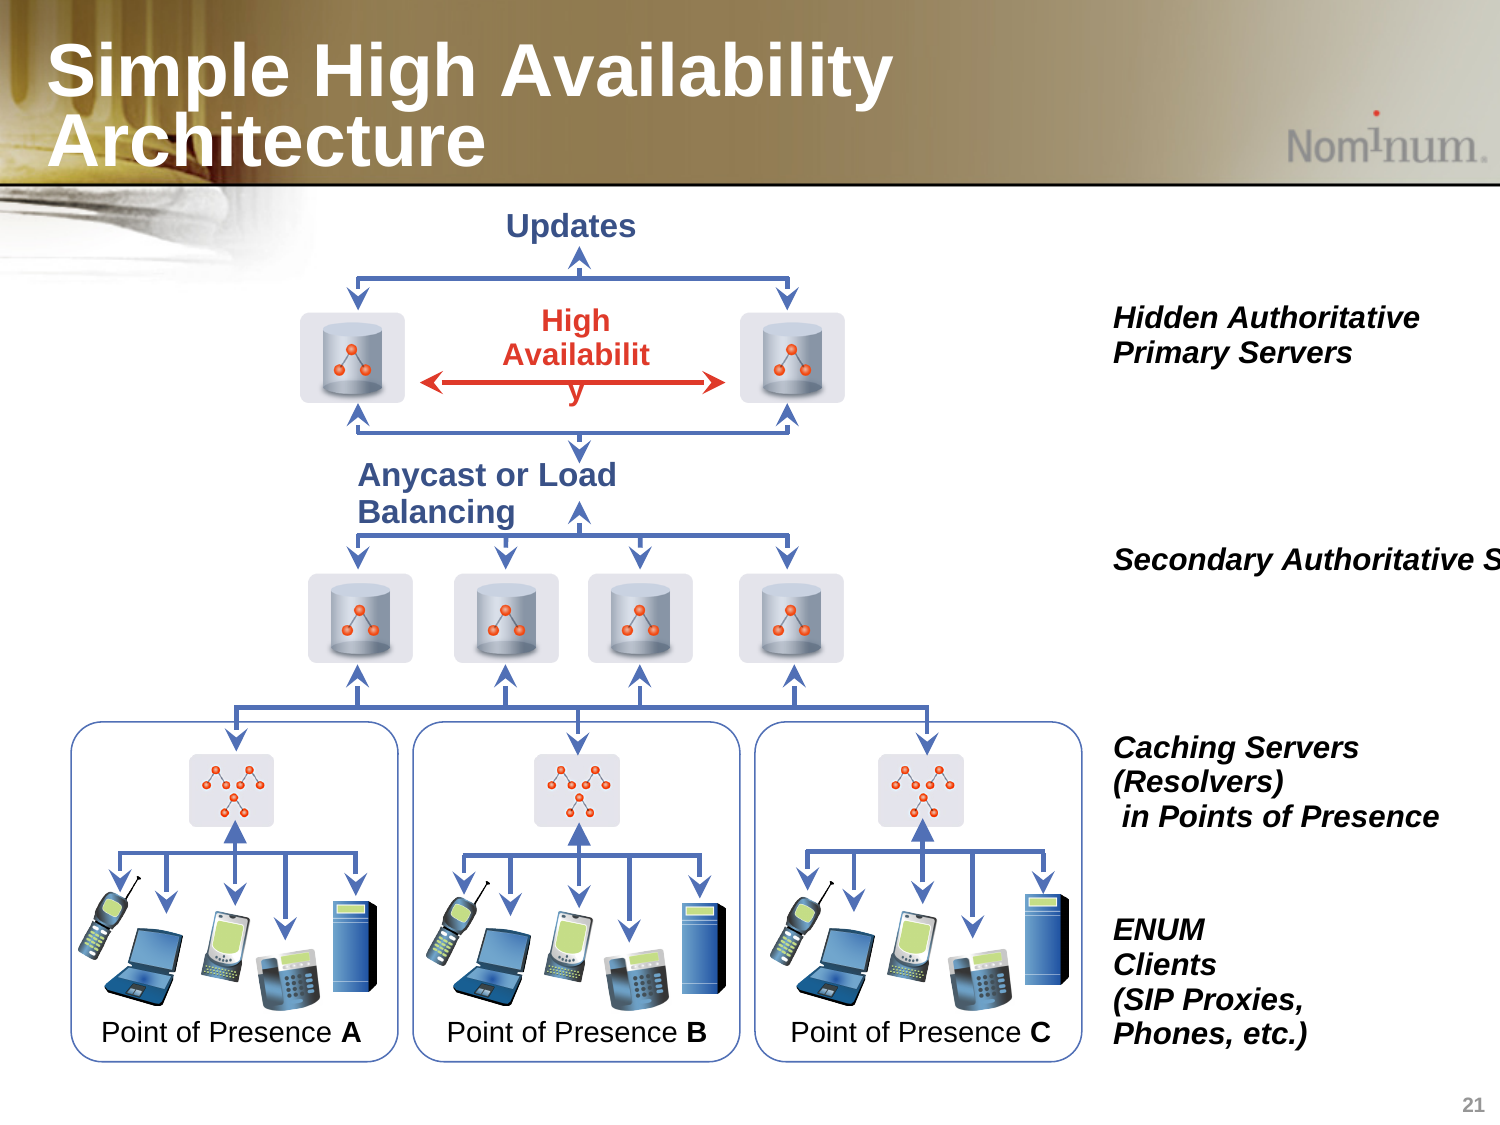

# Simple High Availability Architecture
Updates
Hidden Authoritative
Primary Servers
High
Availability
Anycast or Load Balancing
Secondary Authoritative Servers
Caching Servers
(Resolvers)
 in Points of Presence
ENUM Clients
(SIP Proxies,
Phones, etc.)
Point of Presence A
Point of Presence B
Point of Presence C